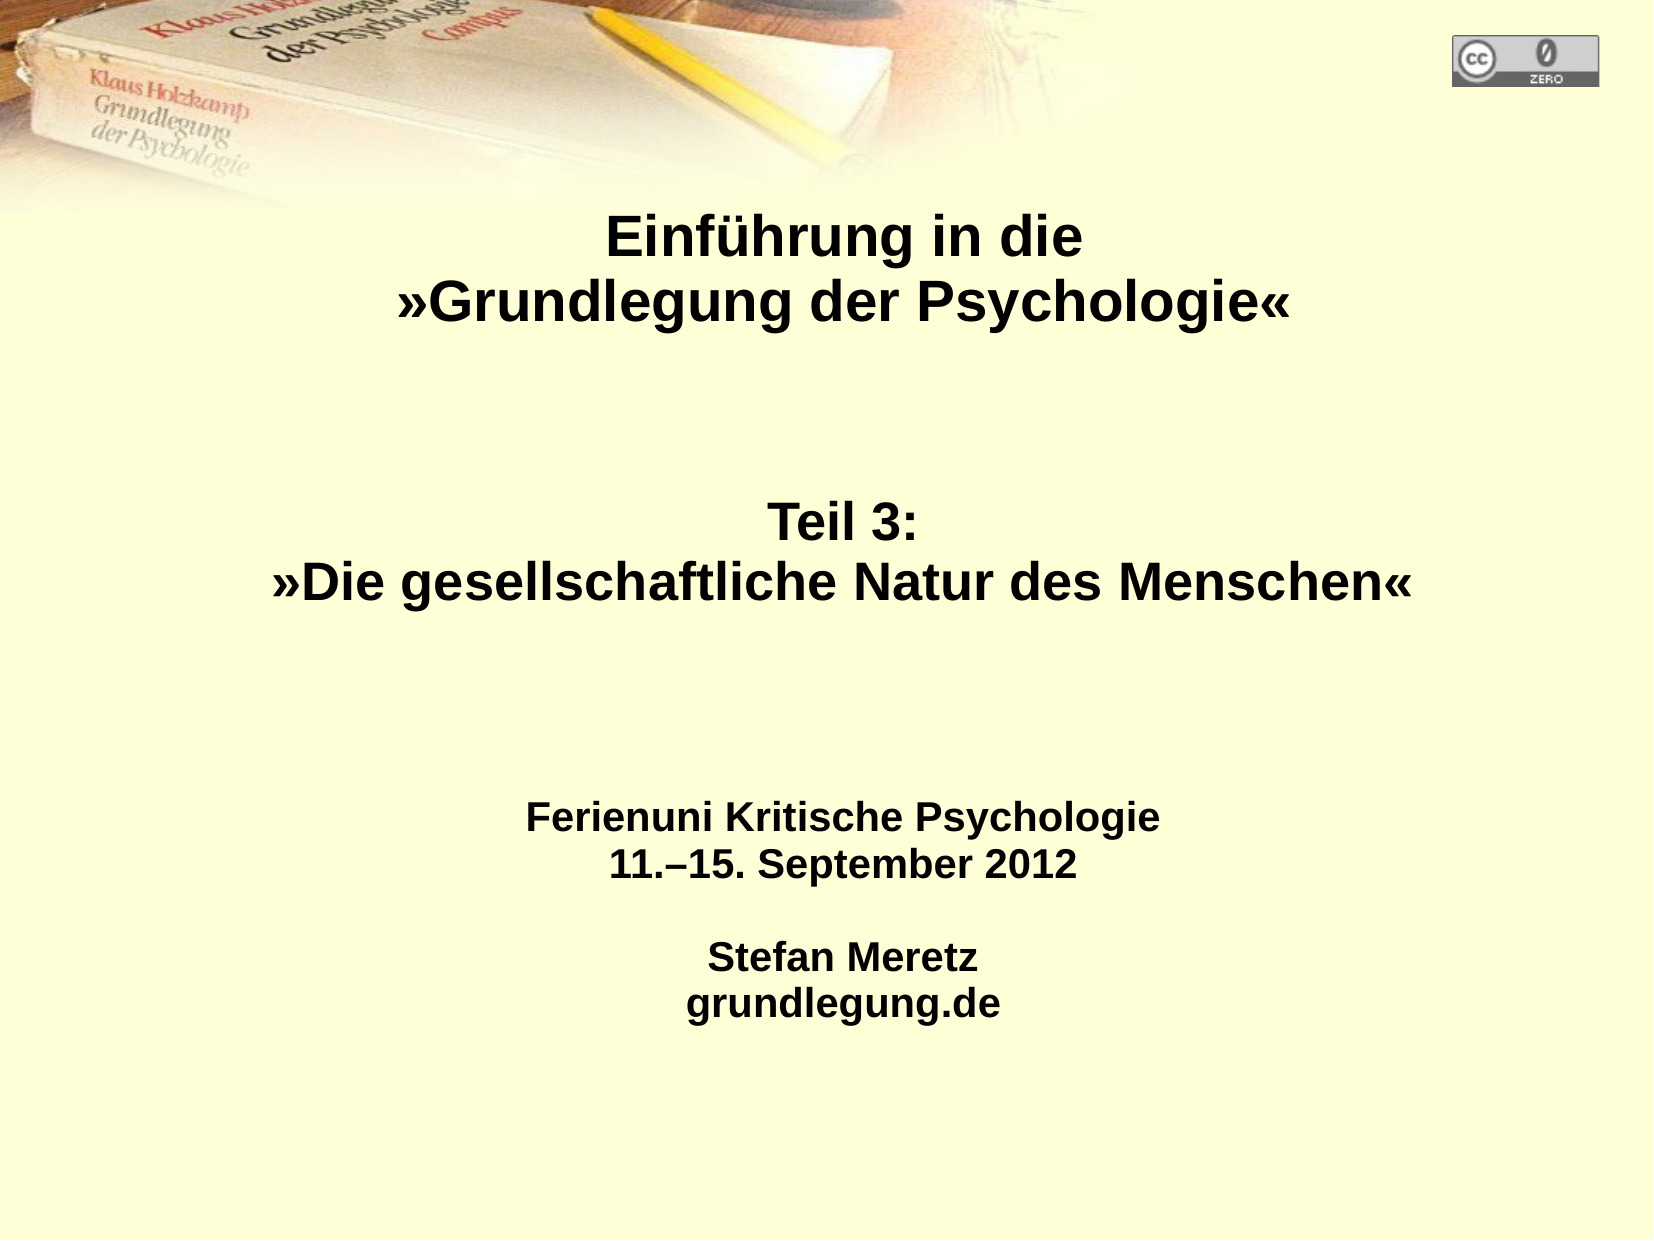

# Einführung in die »Grundlegung der Psychologie«
Teil 3:
»Die gesellschaftliche Natur des Menschen«
Ferienuni Kritische Psychologie
11.–15. September 2012
Stefan Meretz
grundlegung.de